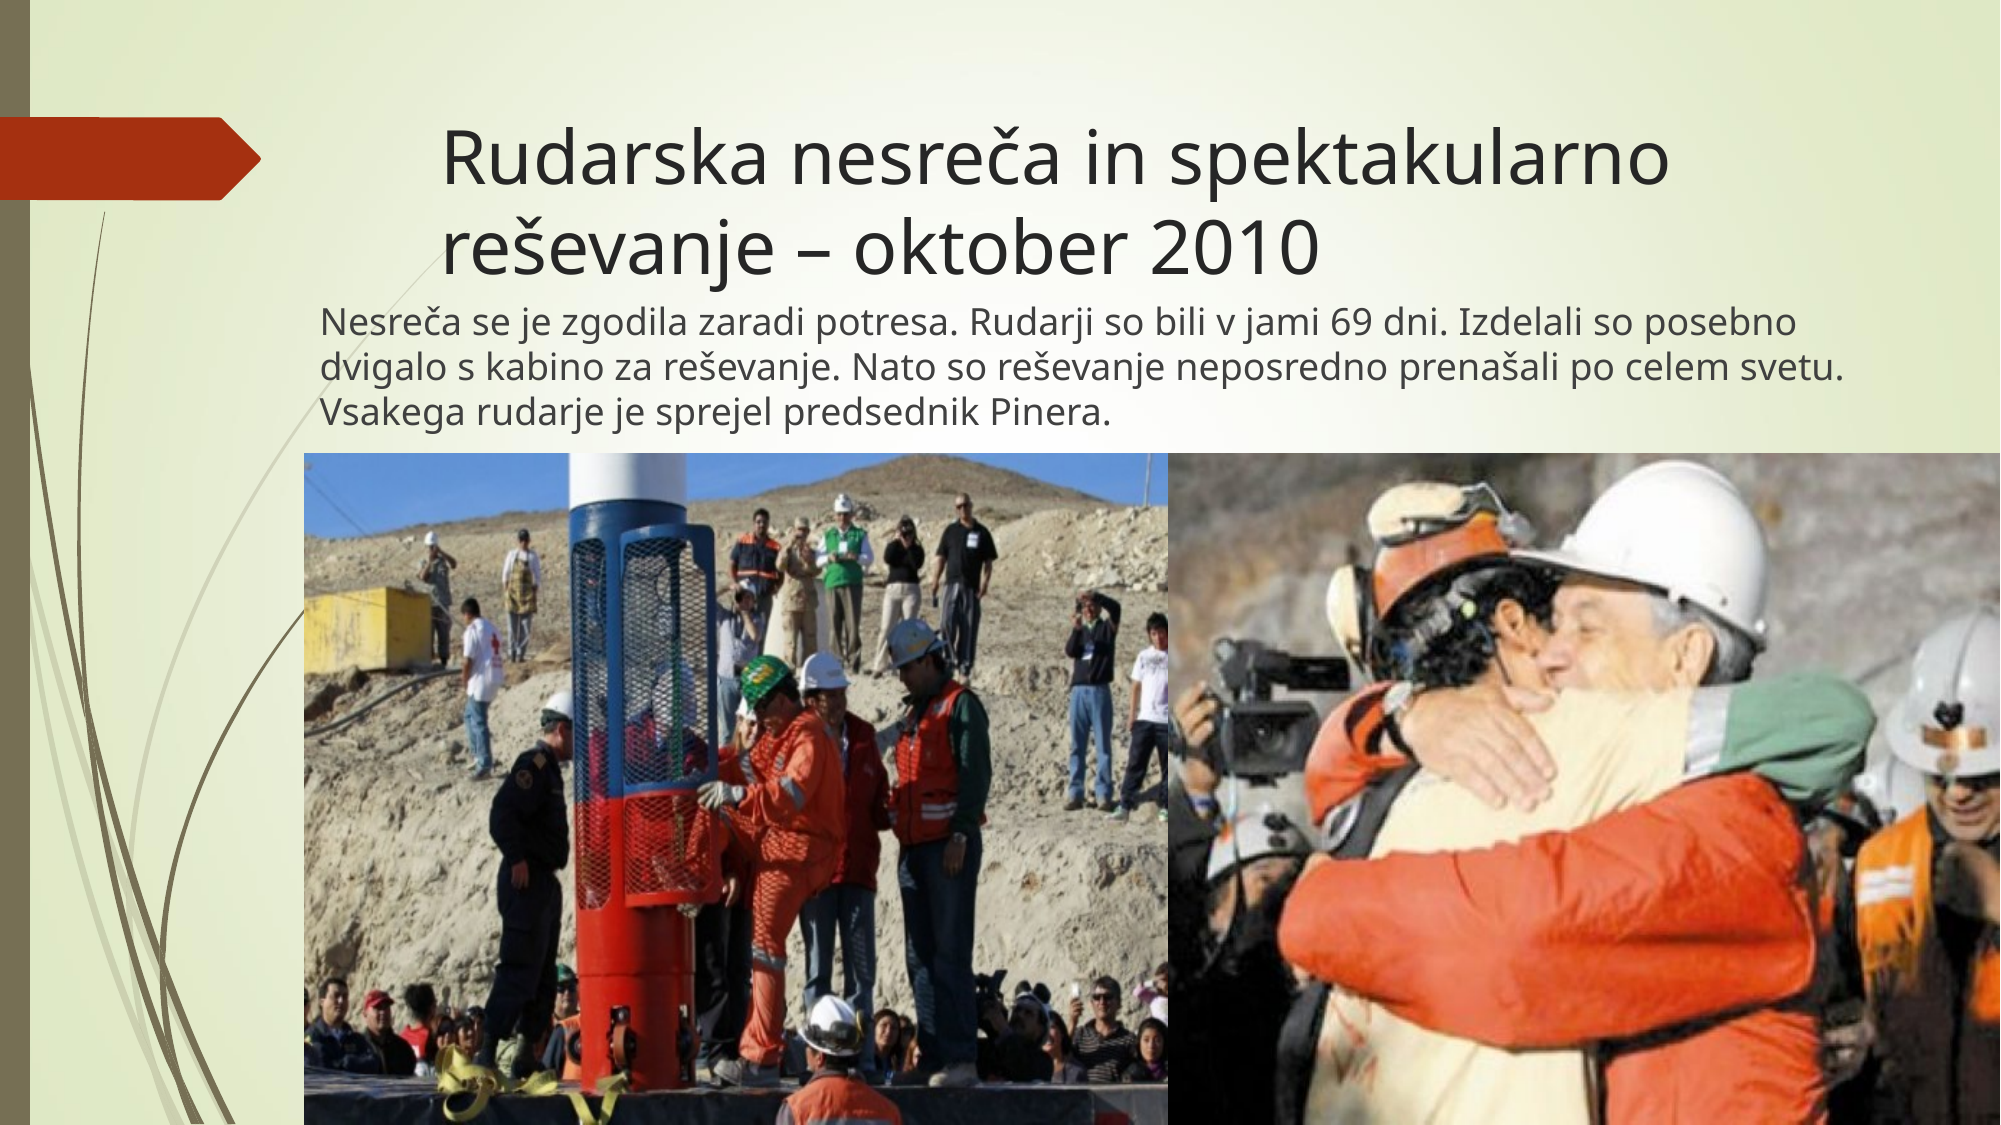

# Rudarska nesreča in spektakularno reševanje – oktober 2010
Nesreča se je zgodila zaradi potresa. Rudarji so bili v jami 69 dni. Izdelali so posebno dvigalo s kabino za reševanje. Nato so reševanje neposredno prenašali po celem svetu. Vsakega rudarje je sprejel predsednik Pinera.